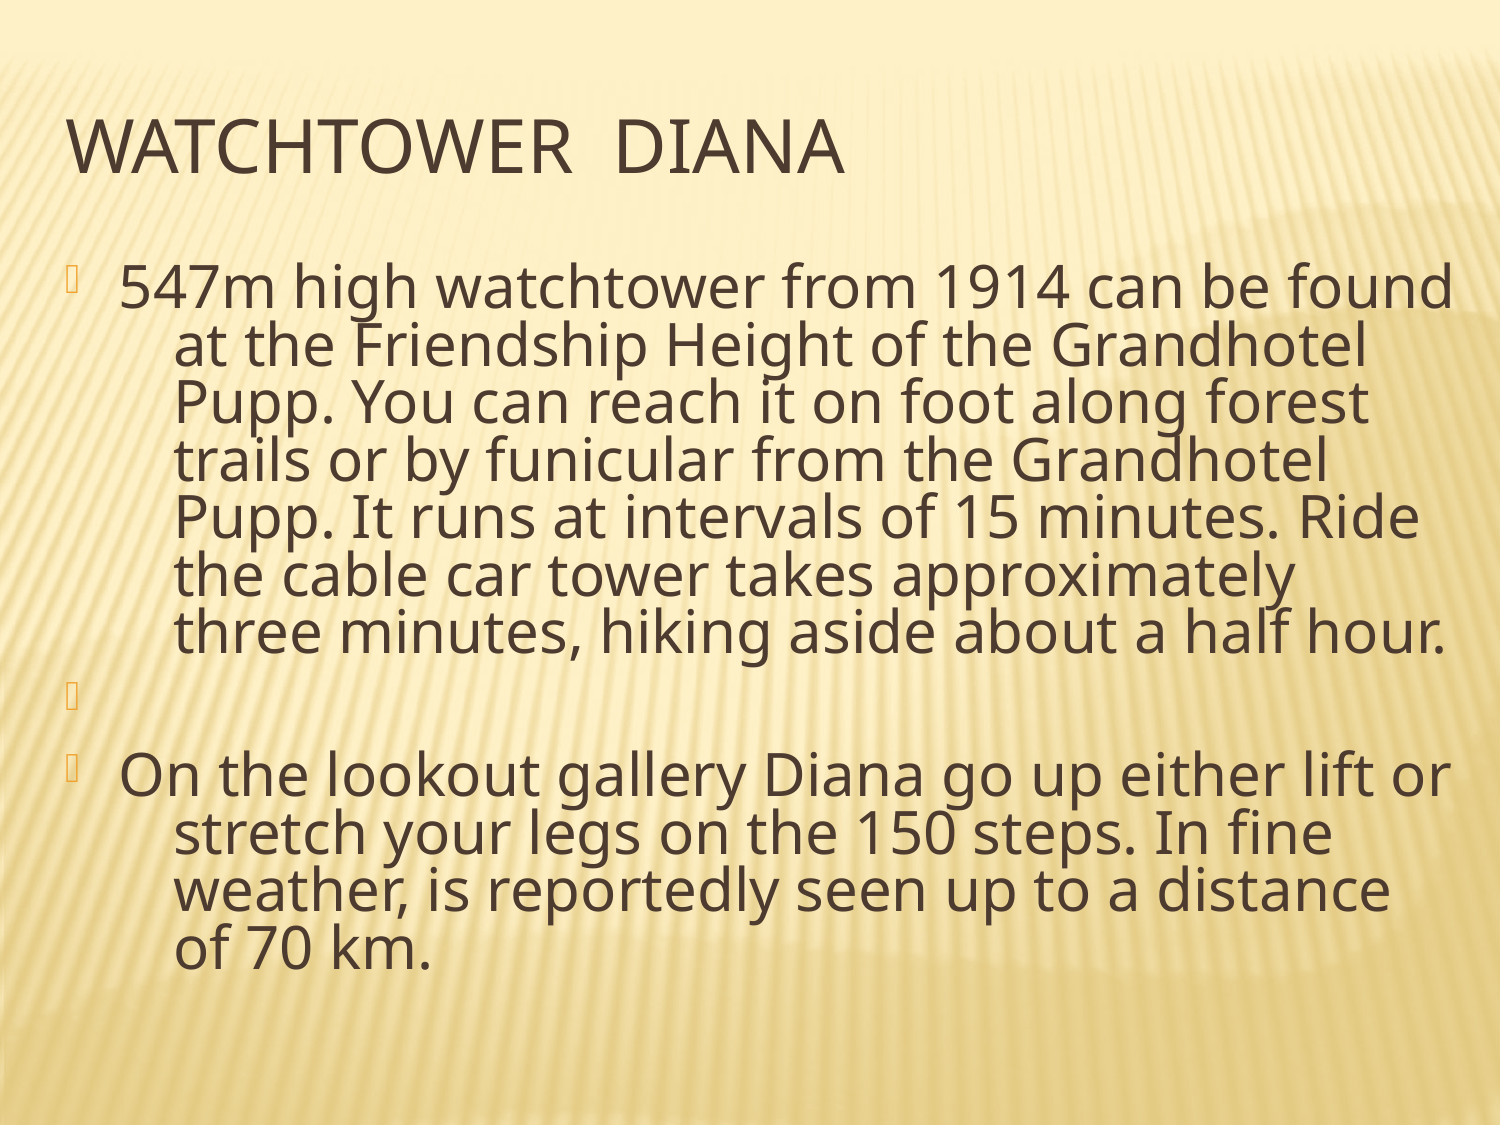

# WATCHTOWER DIANA
547m high watchtower from 1914 can be found at the Friendship Height of the Grandhotel Pupp. You can reach it on foot along forest trails or by funicular from the Grandhotel Pupp. It runs at intervals of 15 minutes. Ride the cable car tower takes approximately three minutes, hiking aside about a half hour.
On the lookout gallery Diana go up either lift or stretch your legs on the 150 steps. In fine weather, is reportedly seen up to a distance of 70 km.